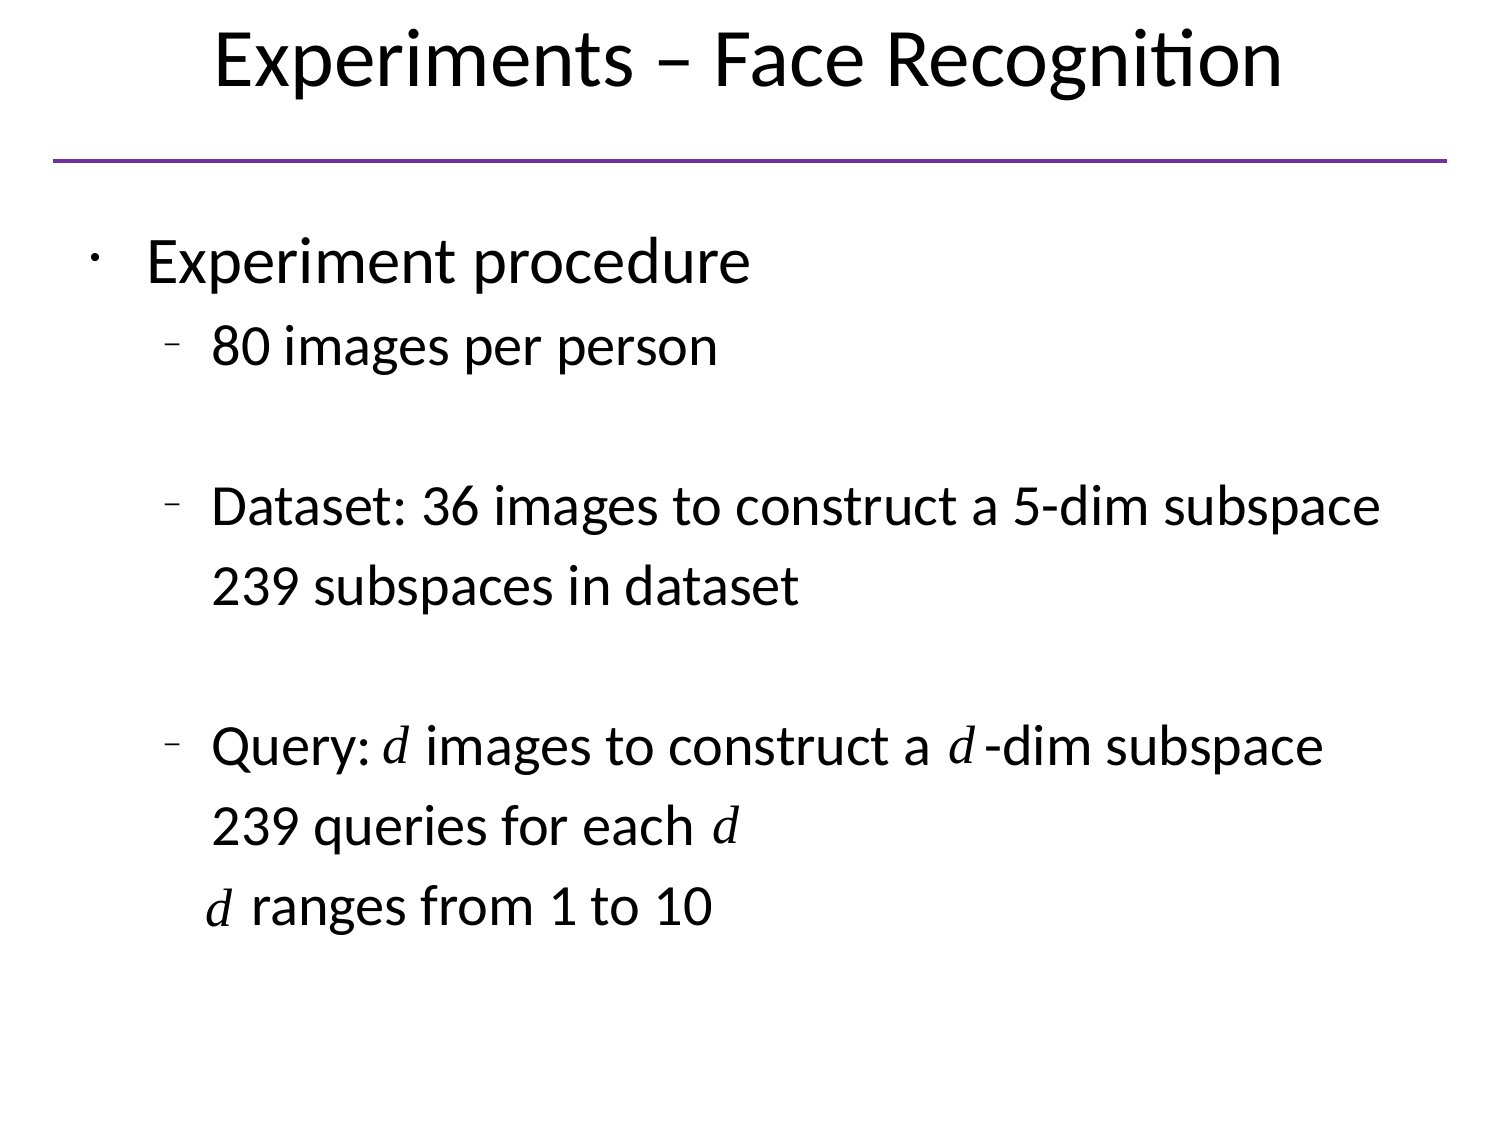

Experiments – Face Recognition
Experiment procedure
80 images per person
Dataset: 36 images to construct a 5-dim subspace
239 subspaces in dataset
Query: images to construct a -dim subspace
239 queries for each
 ranges from 1 to 10
#